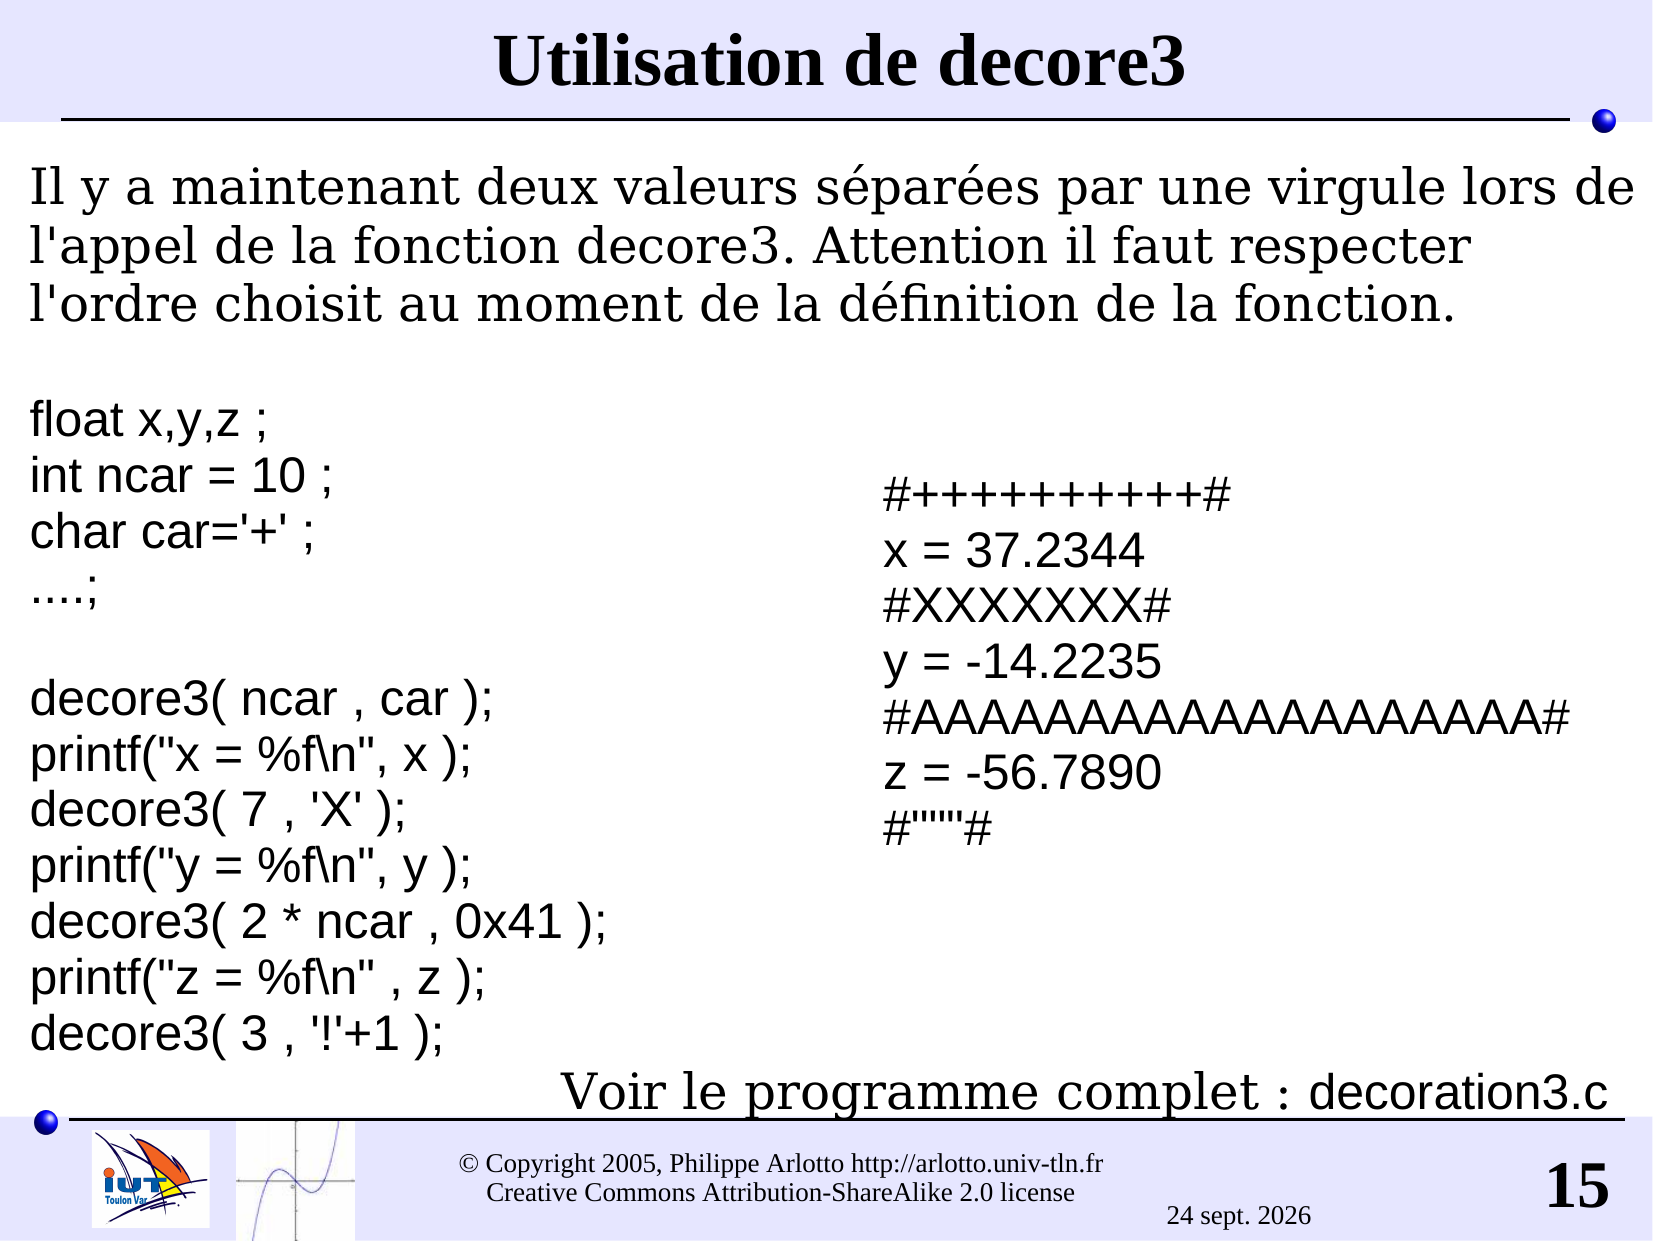

# Utilisation de decore3
Il y a maintenant deux valeurs séparées par une virgule lors de
l'appel de la fonction decore3. Attention il faut respecter
l'ordre choisit au moment de la définition de la fonction.
float x,y,z ;
int ncar = 10 ;
char car='+' ;
....;
decore3( ncar , car );
printf("x = %f\n", x );
decore3( 7 , 'X' );
printf("y = %f\n", y );
decore3( 2 * ncar , 0x41 );
printf("z = %f\n" , z );
decore3( 3 , '!'+1 );
#++++++++++#
x = 37.2344
#XXXXXXX#
y = -14.2235
#AAAAAAAAAAAAAAAAAAA#
z = -56.7890
#"""#
Voir le programme complet : decoration3.c